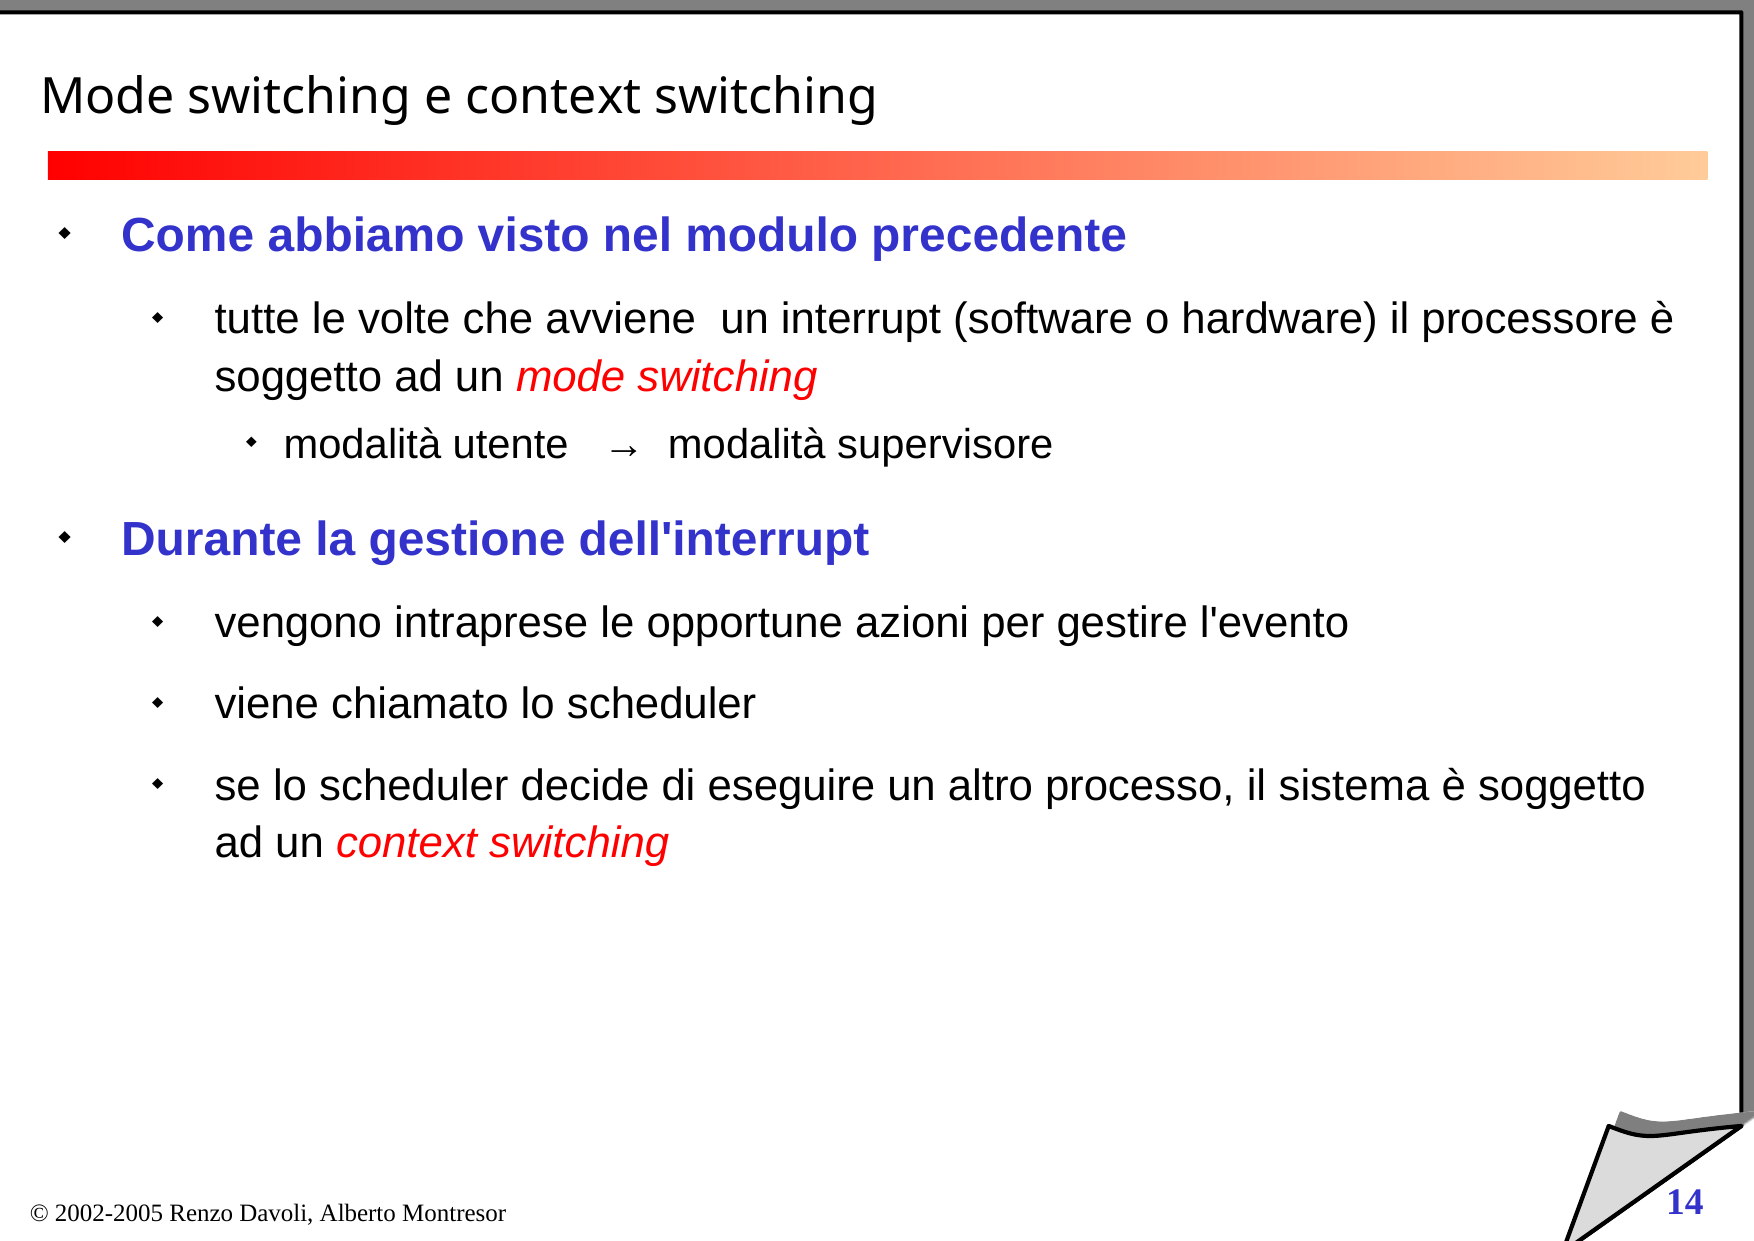

# Mode switching e context switching
Come abbiamo visto nel modulo precedente
tutte le volte che avviene un interrupt (software o hardware) il processore è soggetto ad un mode switching
modalità utente → modalità supervisore
Durante la gestione dell'interrupt
vengono intraprese le opportune azioni per gestire l'evento
viene chiamato lo scheduler
se lo scheduler decide di eseguire un altro processo, il sistema è soggetto ad un context switching